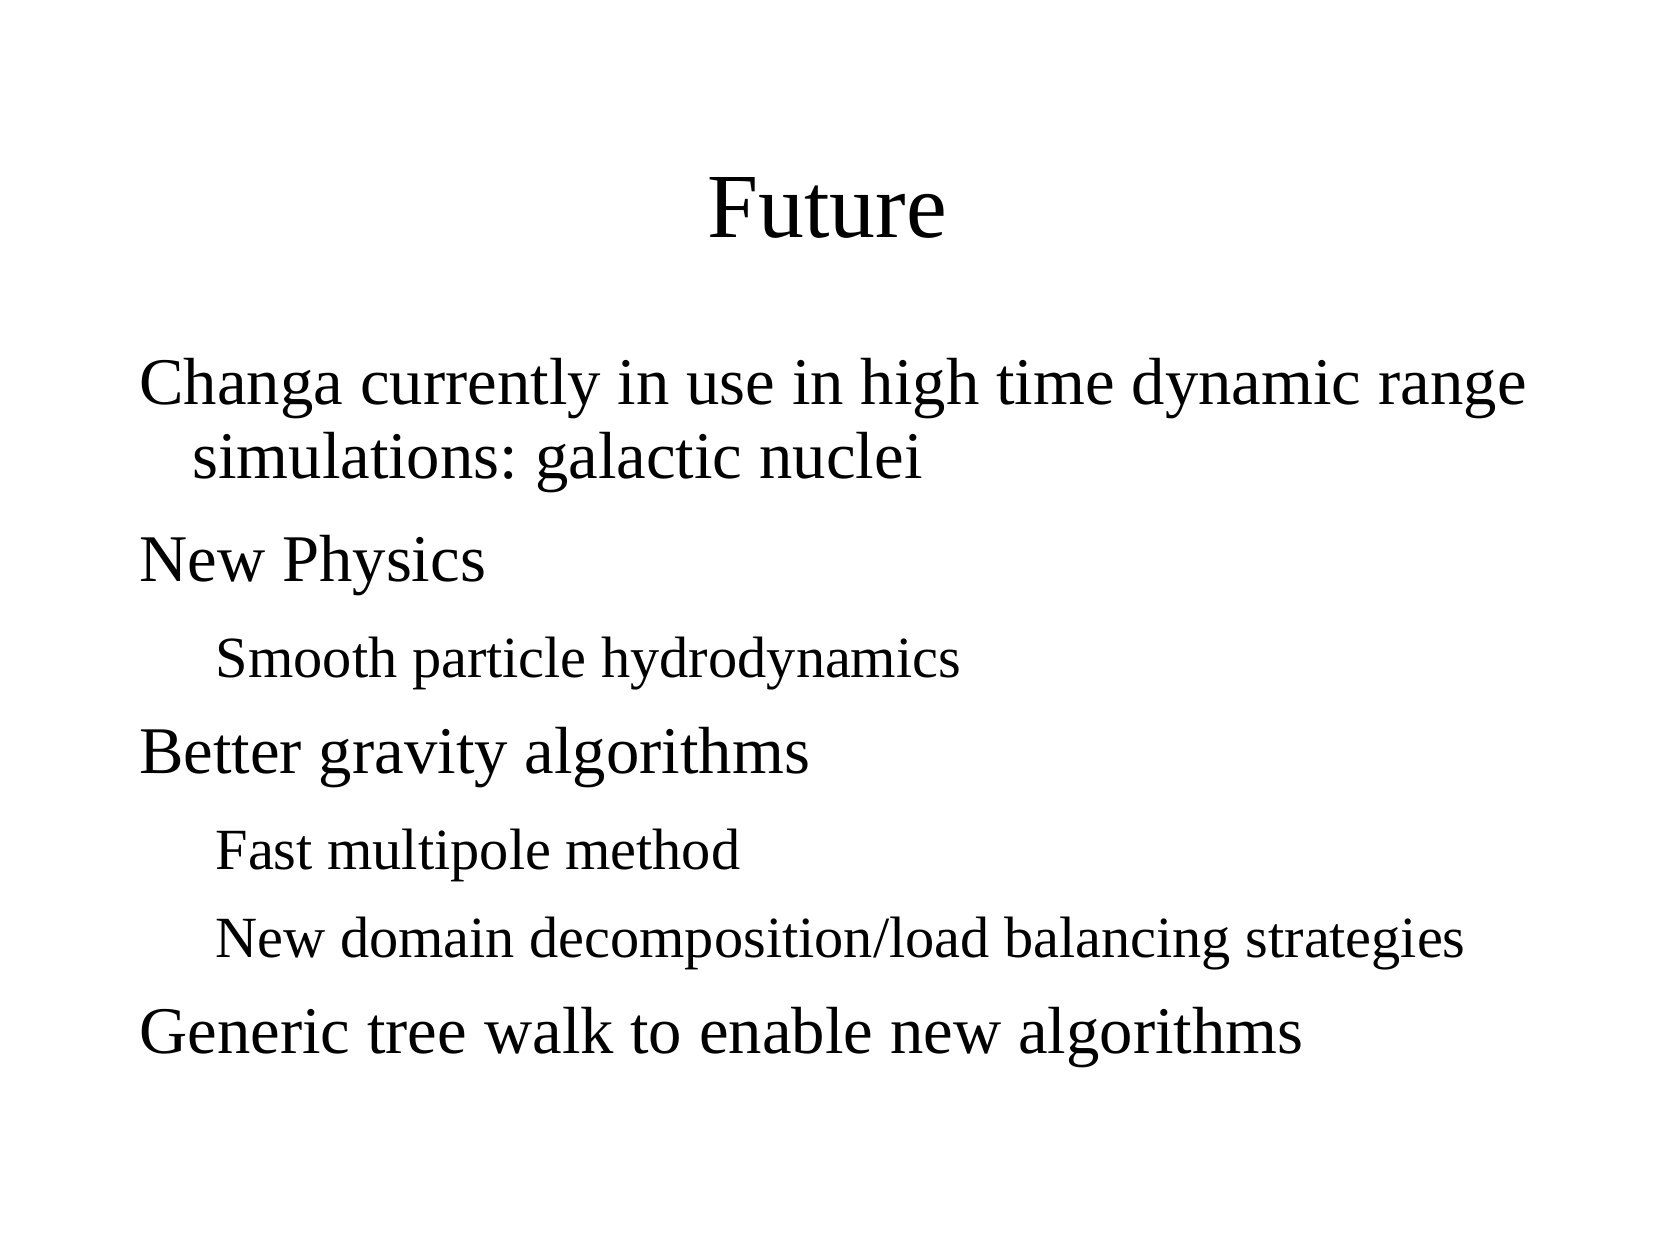

# Future
Changa currently in use in high time dynamic range simulations: galactic nuclei
New Physics
Smooth particle hydrodynamics
Better gravity algorithms
Fast multipole method
New domain decomposition/load balancing strategies
Generic tree walk to enable new algorithms